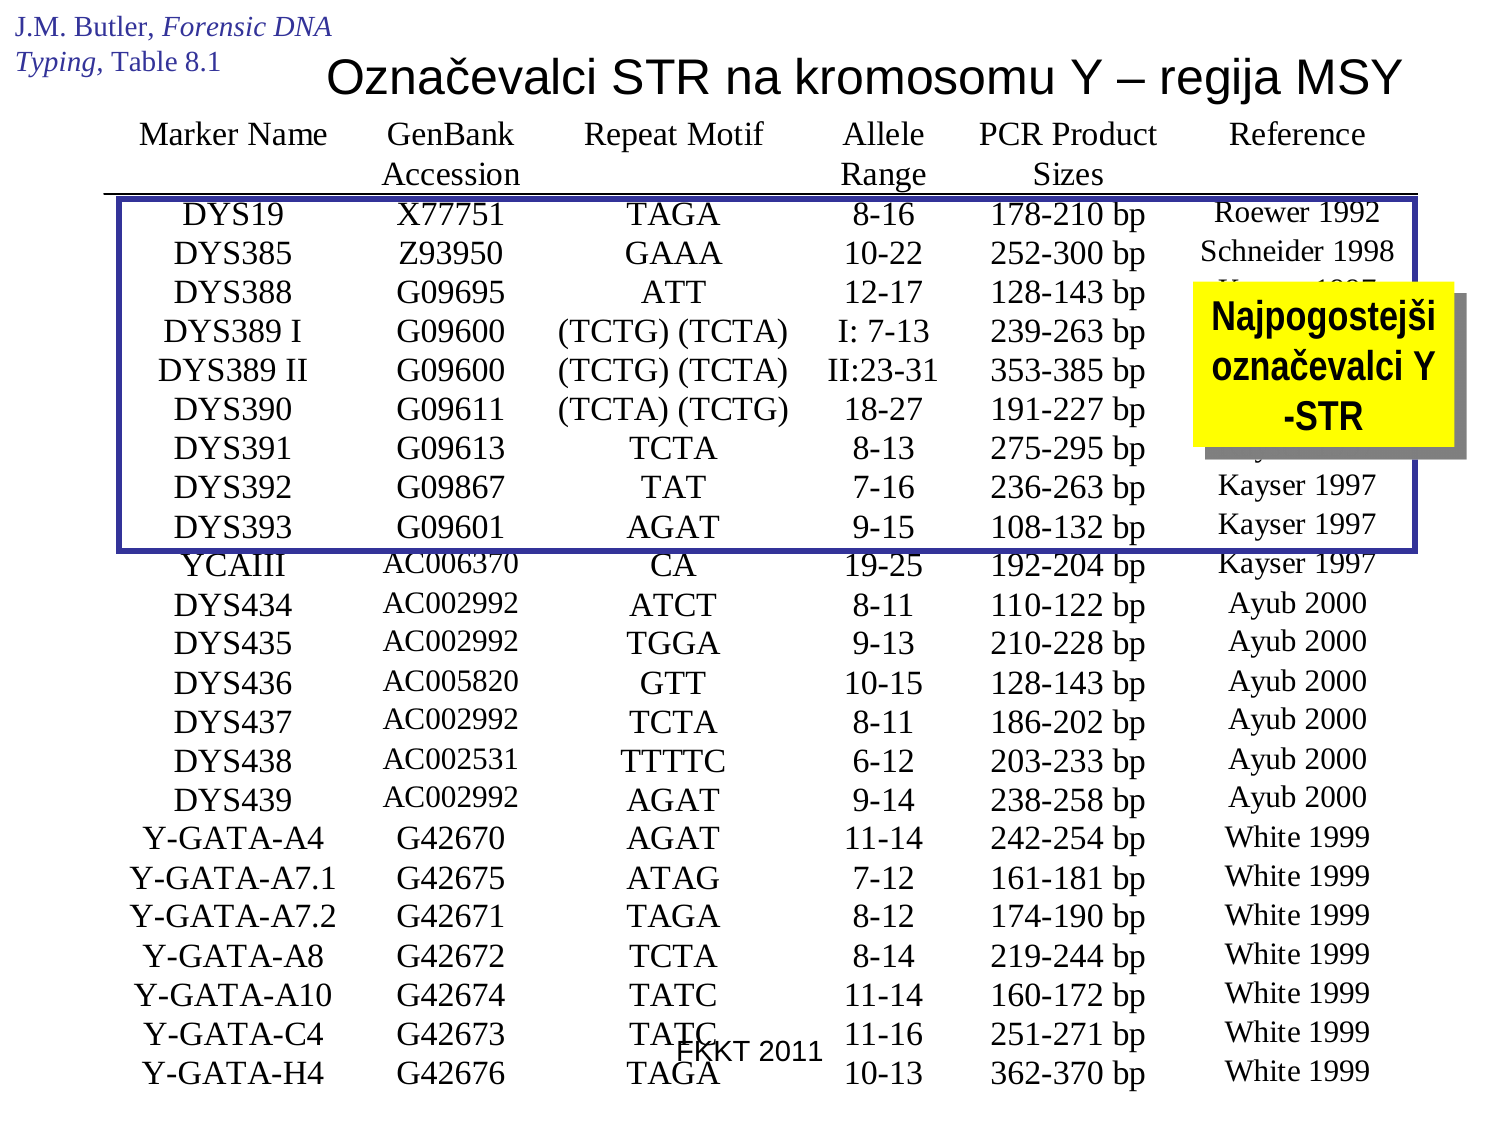

J.M. Butler, Forensic DNA Typing, Table 8.1
Označevalci STR na kromosomu Y – regija MSY
Najpogostejši označevalci Y -STR
FKKT 2011